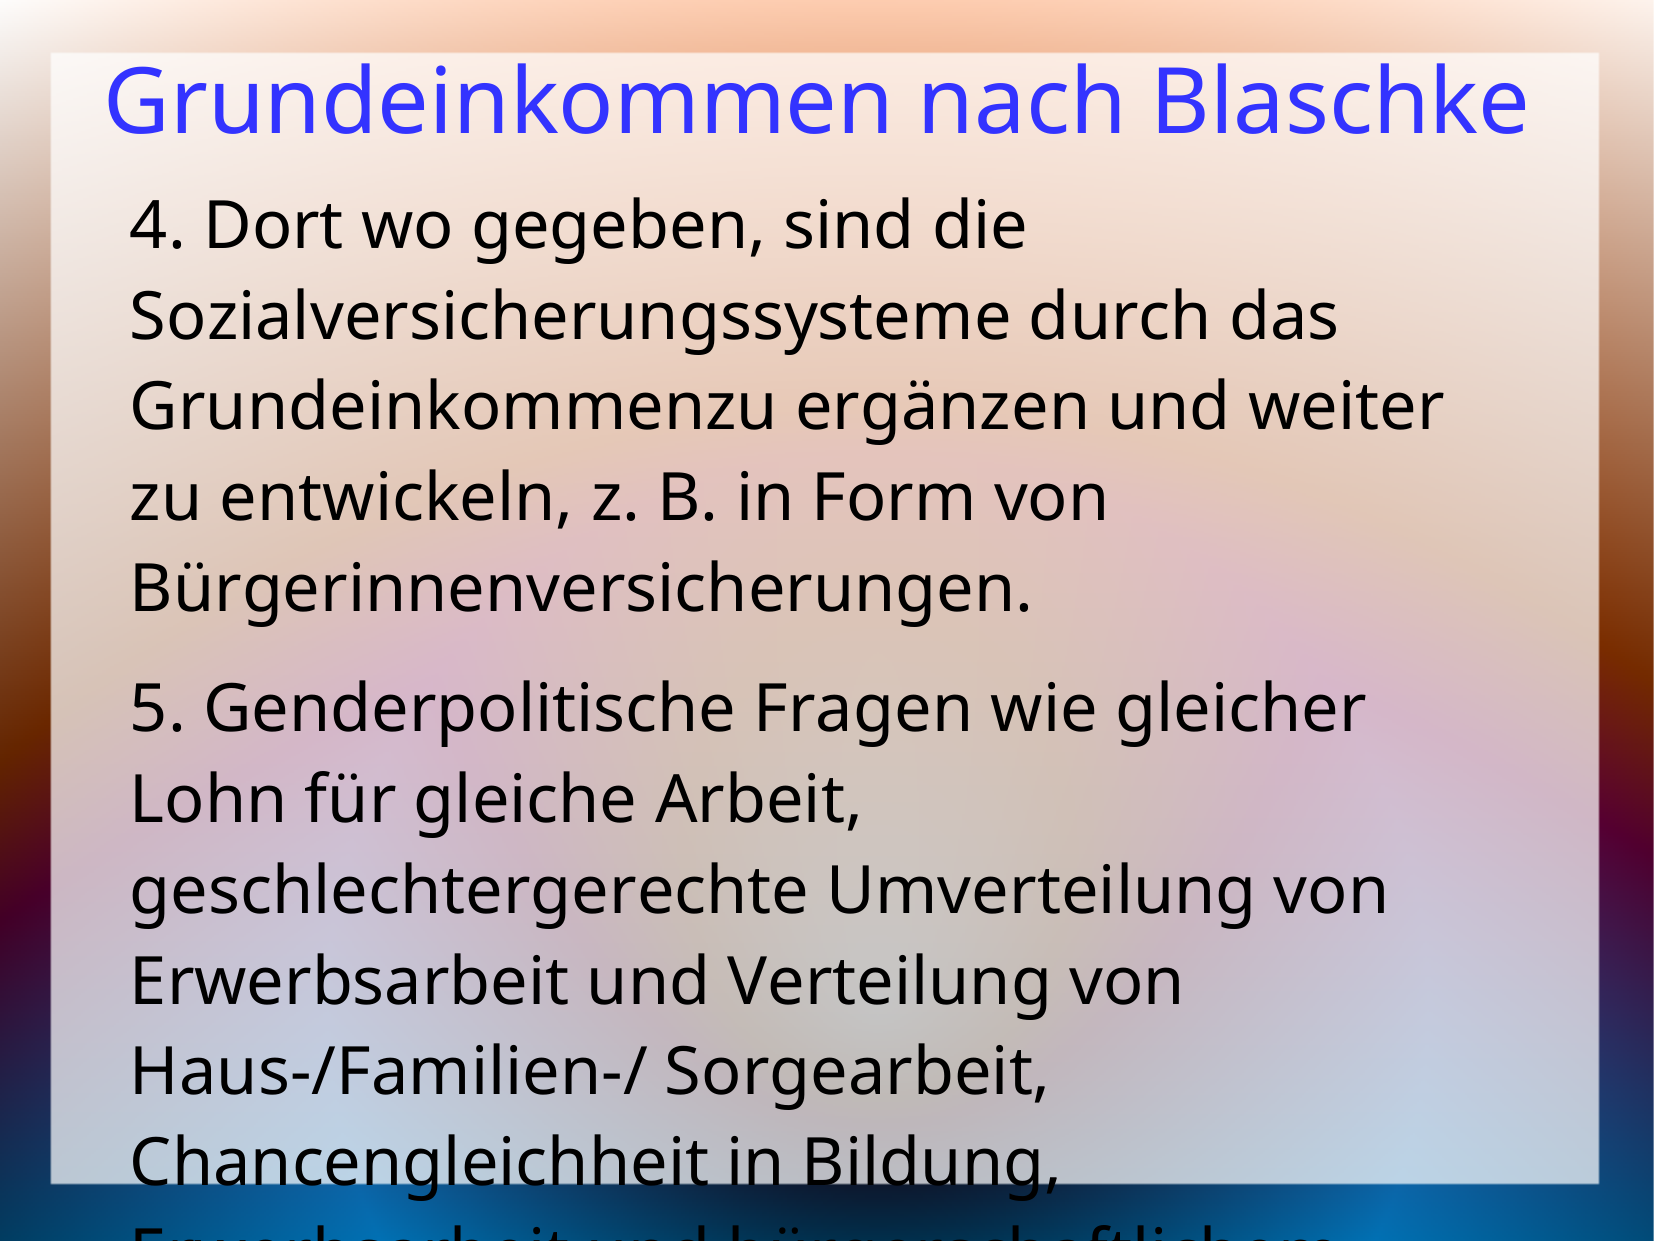

# Grundeinkommen nach Blaschke
4. Dort wo gegeben, sind die Sozialversicherungssysteme durch das Grundeinkommenzu ergänzen und weiter zu entwickeln, z. B. in Form von Bürgerinnenversicherungen.
5. Genderpolitische Fragen wie gleicher Lohn für gleiche Arbeit, geschlechtergerechte Umverteilung von Erwerbsarbeit und Verteilung von Haus-/Familien-/ Sorgearbeit, Chancengleichheit in Bildung, Erwerbsarbeit und bürgerschaftlichem Engagement sind dringend zu lösen.